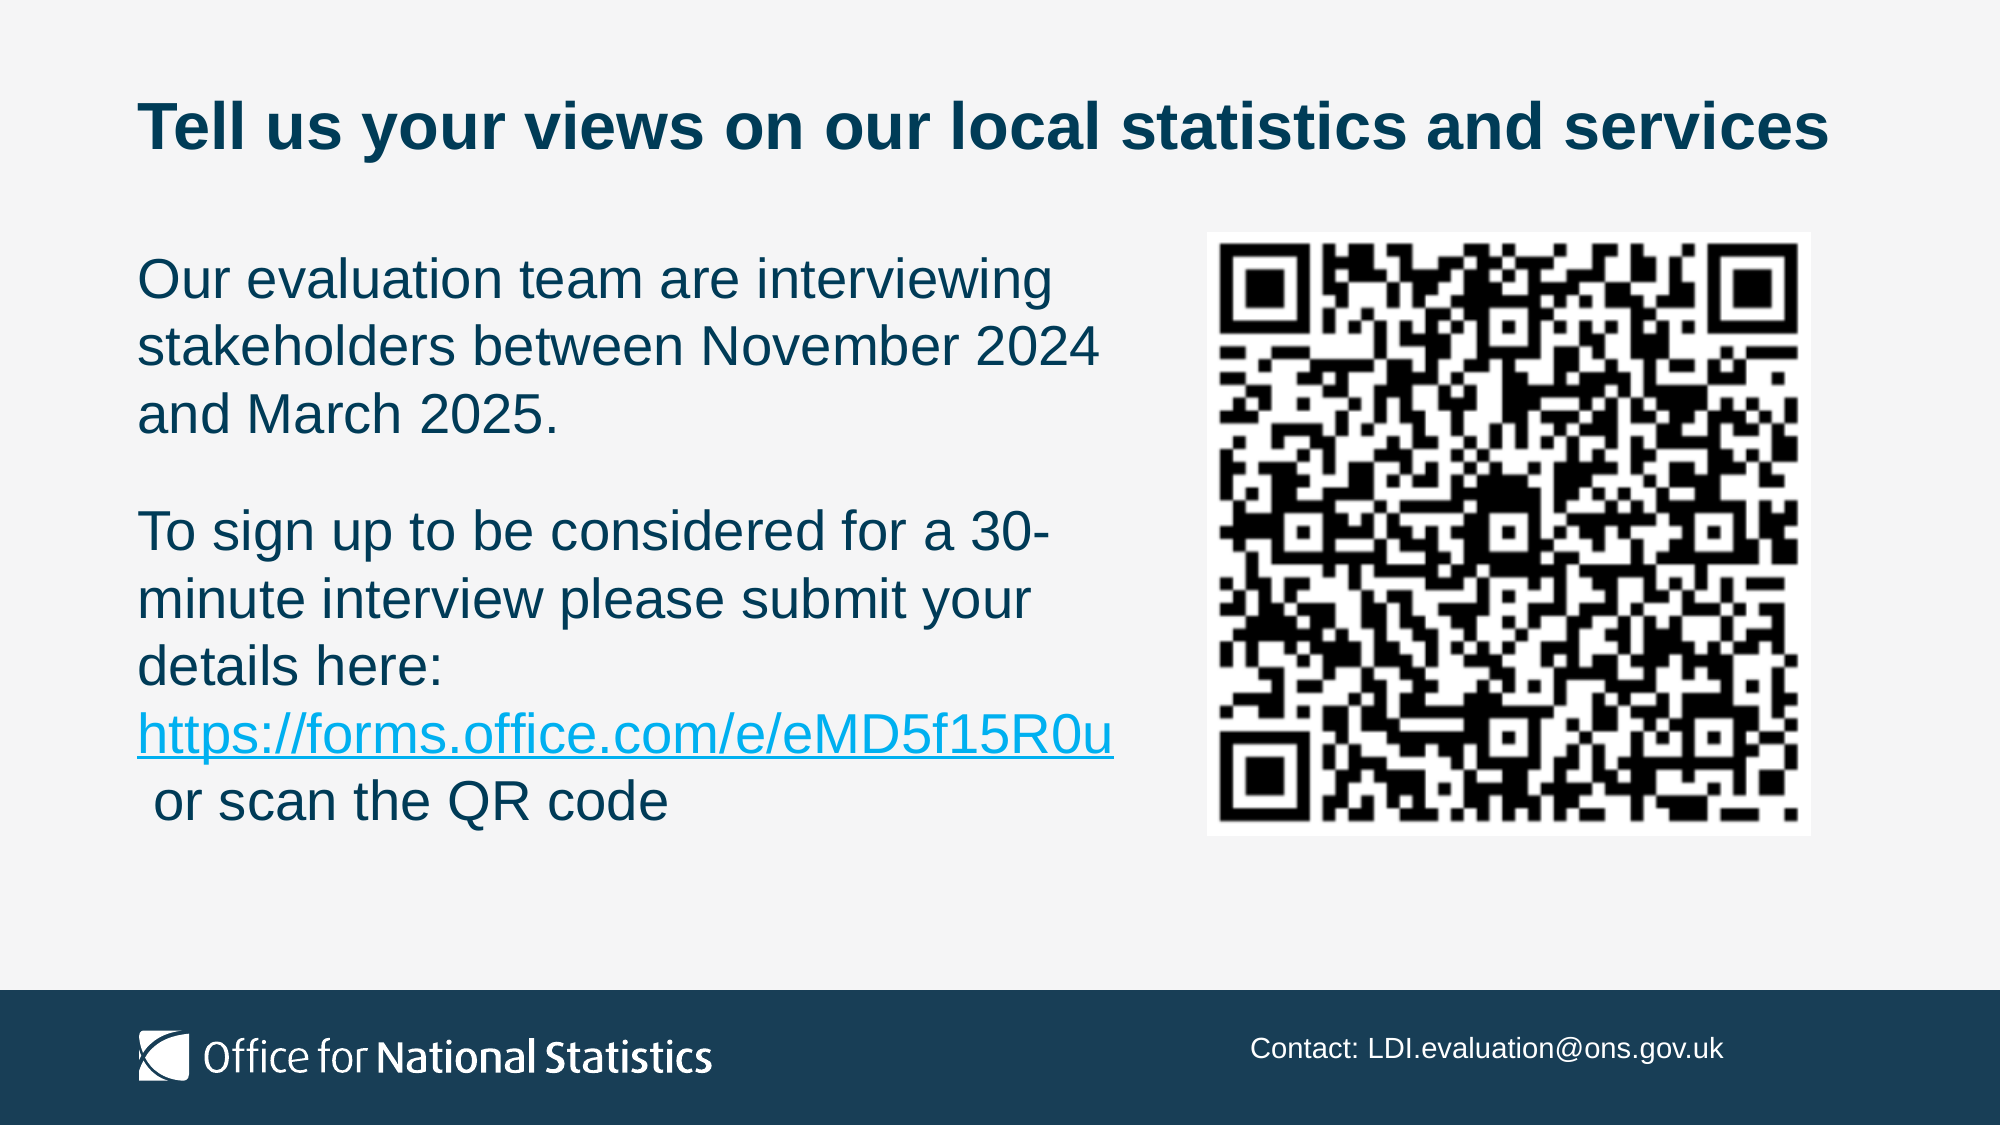

# Tell us your views on our local statistics and services
Our evaluation team are interviewing stakeholders between November 2024 and March 2025.
To sign up to be considered for a 30-minute interview please submit your details here: https://forms.office.com/e/eMD5f15R0u or scan the QR code
Contact: LDI.evaluation@ons.gov.uk